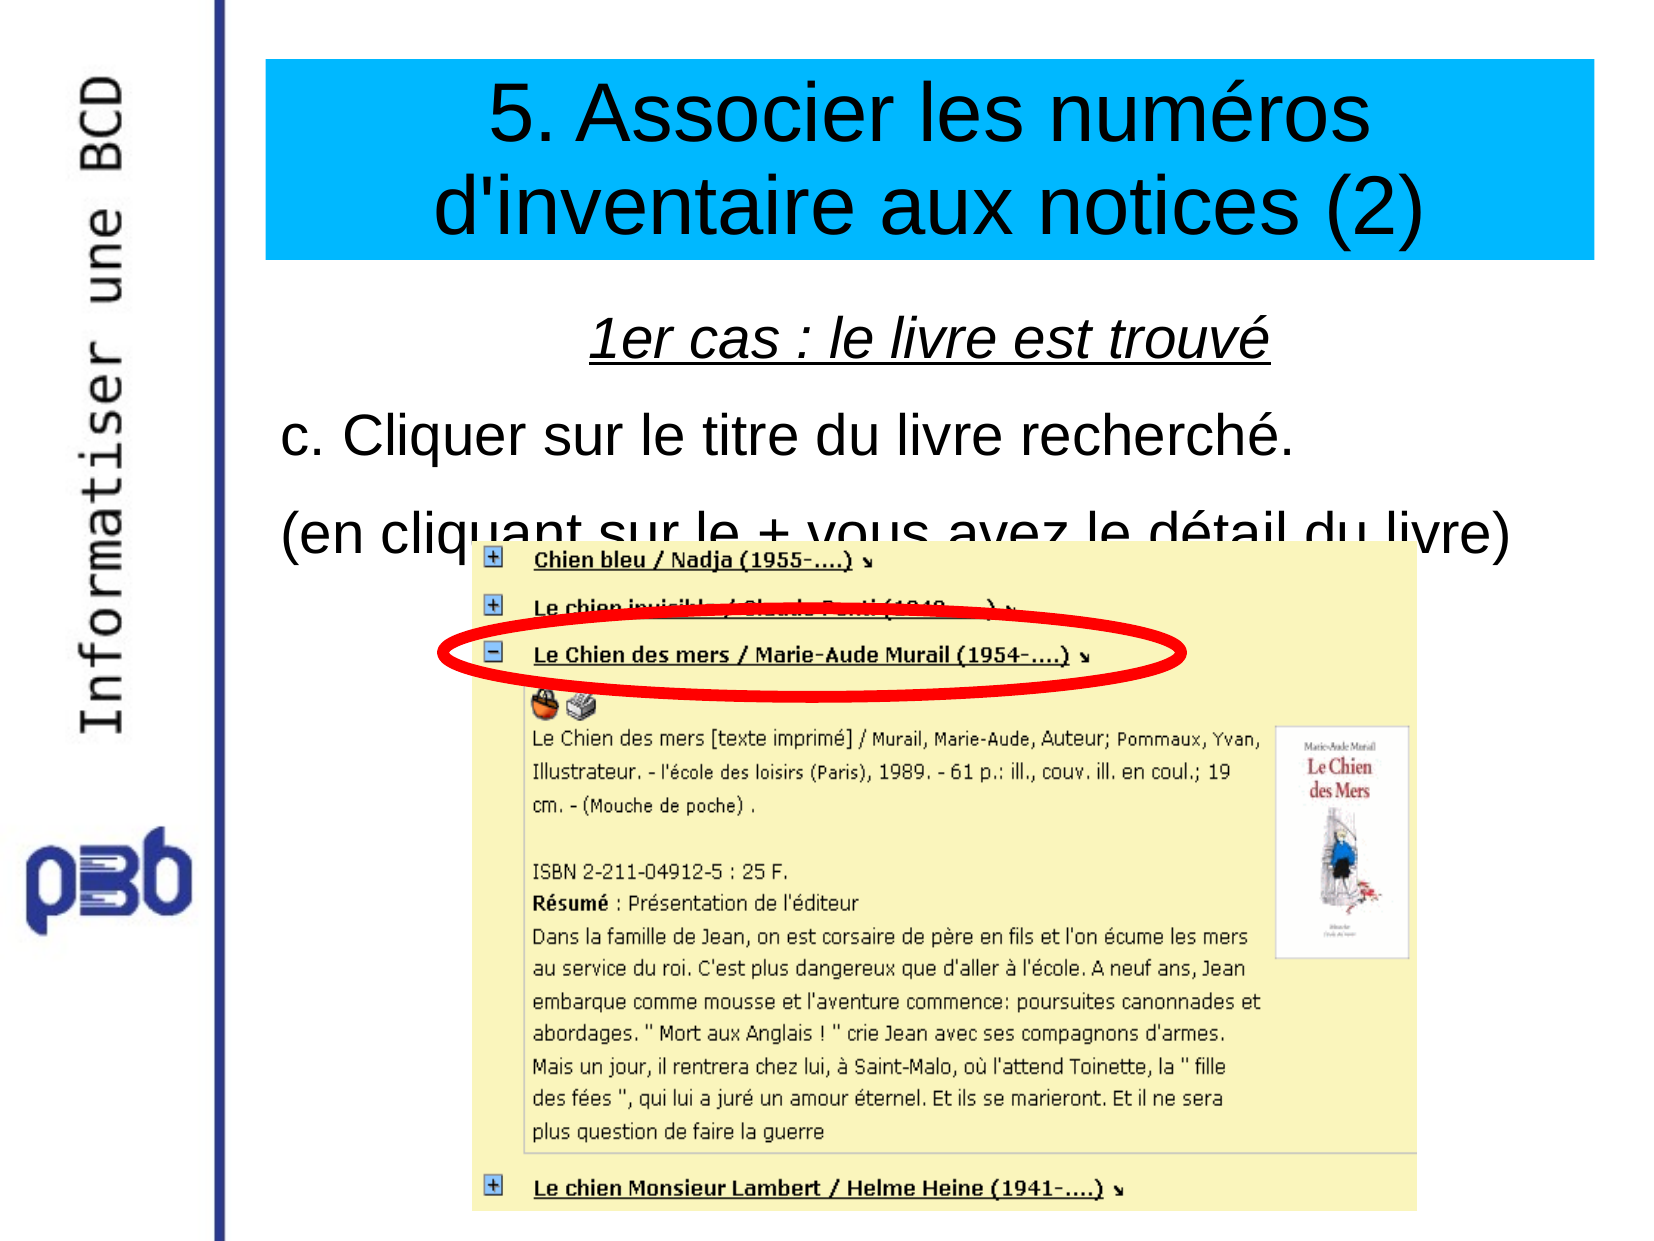

5. Associer les numéros d'inventaire aux notices (2)
1er cas : le livre est trouvé
c. Cliquer sur le titre du livre recherché.
(en cliquant sur le + vous avez le détail du livre)